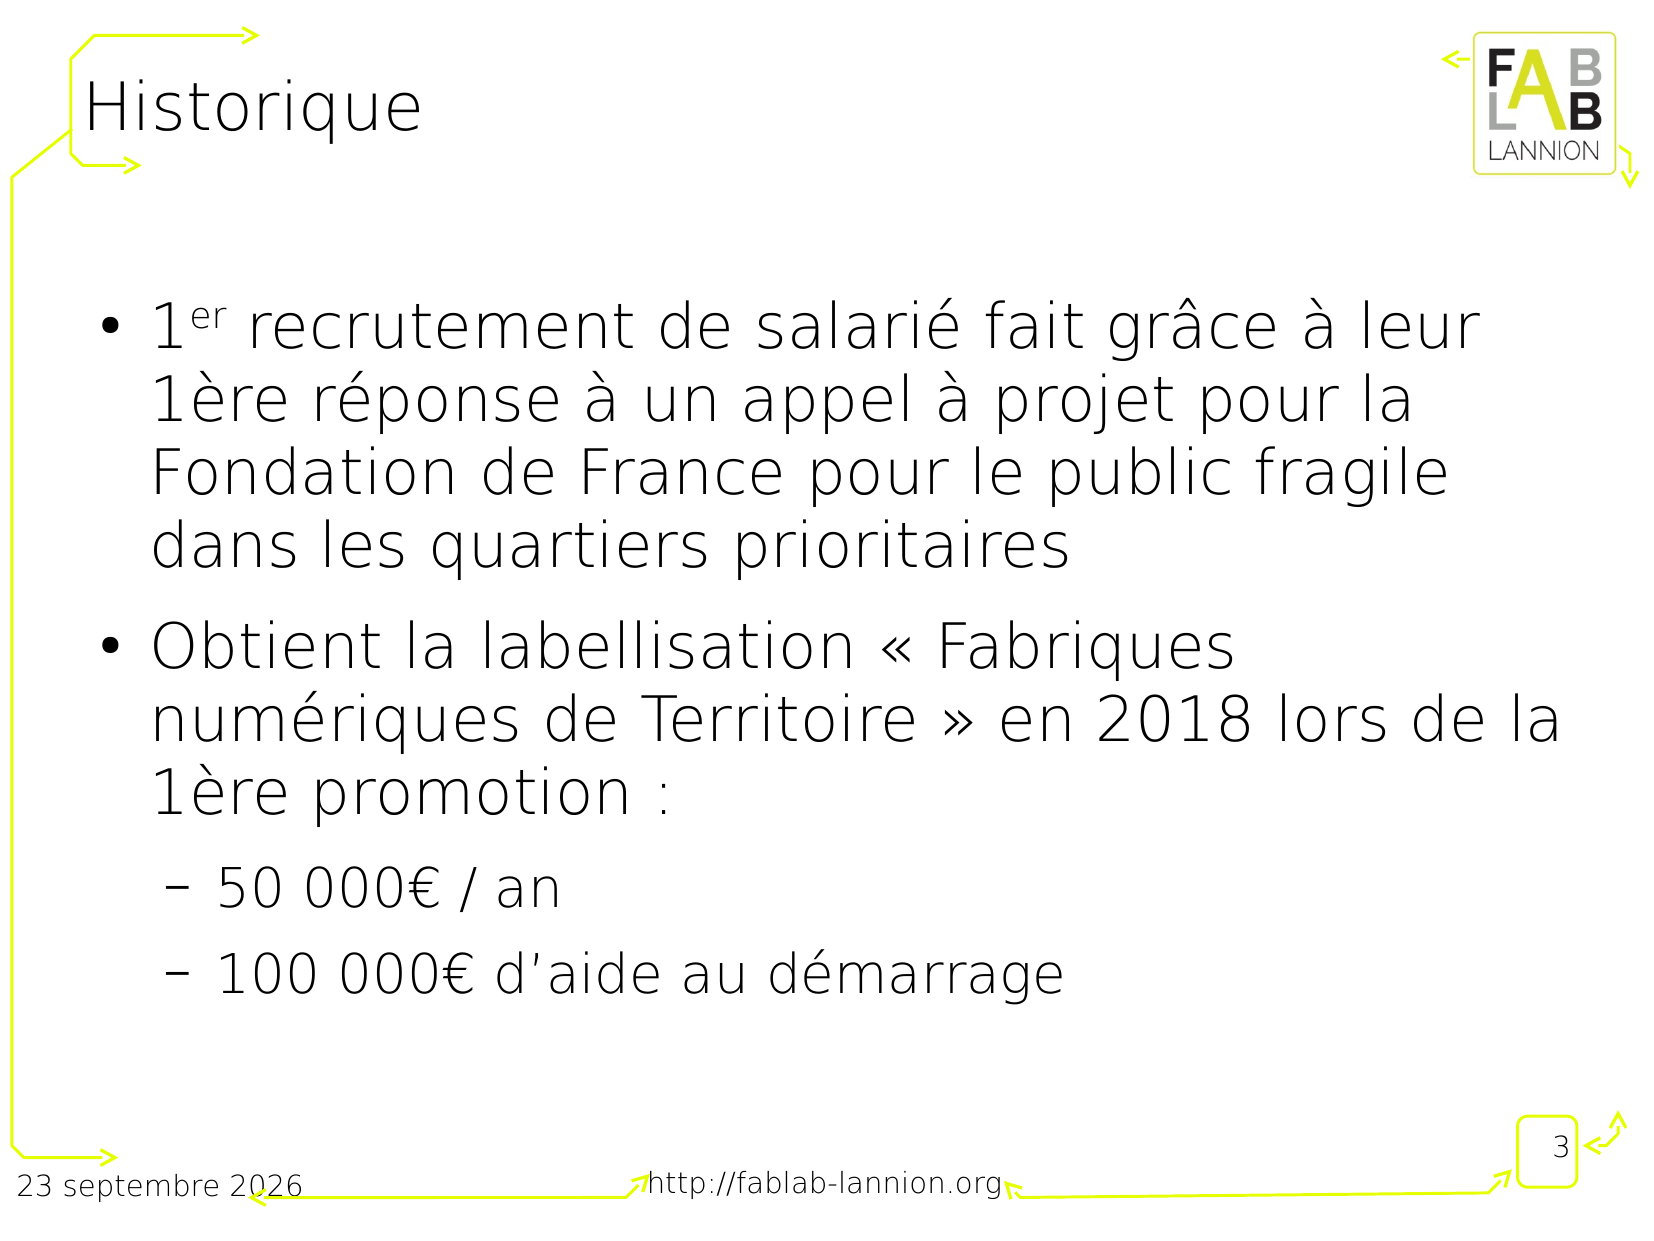

# Historique
1er recrutement de salarié fait grâce à leur 1ère réponse à un appel à projet pour la Fondation de France pour le public fragile dans les quartiers prioritaires
Obtient la labellisation « Fabriques numériques de Territoire » en 2018 lors de la 1ère promotion :
50 000€ / an
100 000€ d’aide au démarrage
3